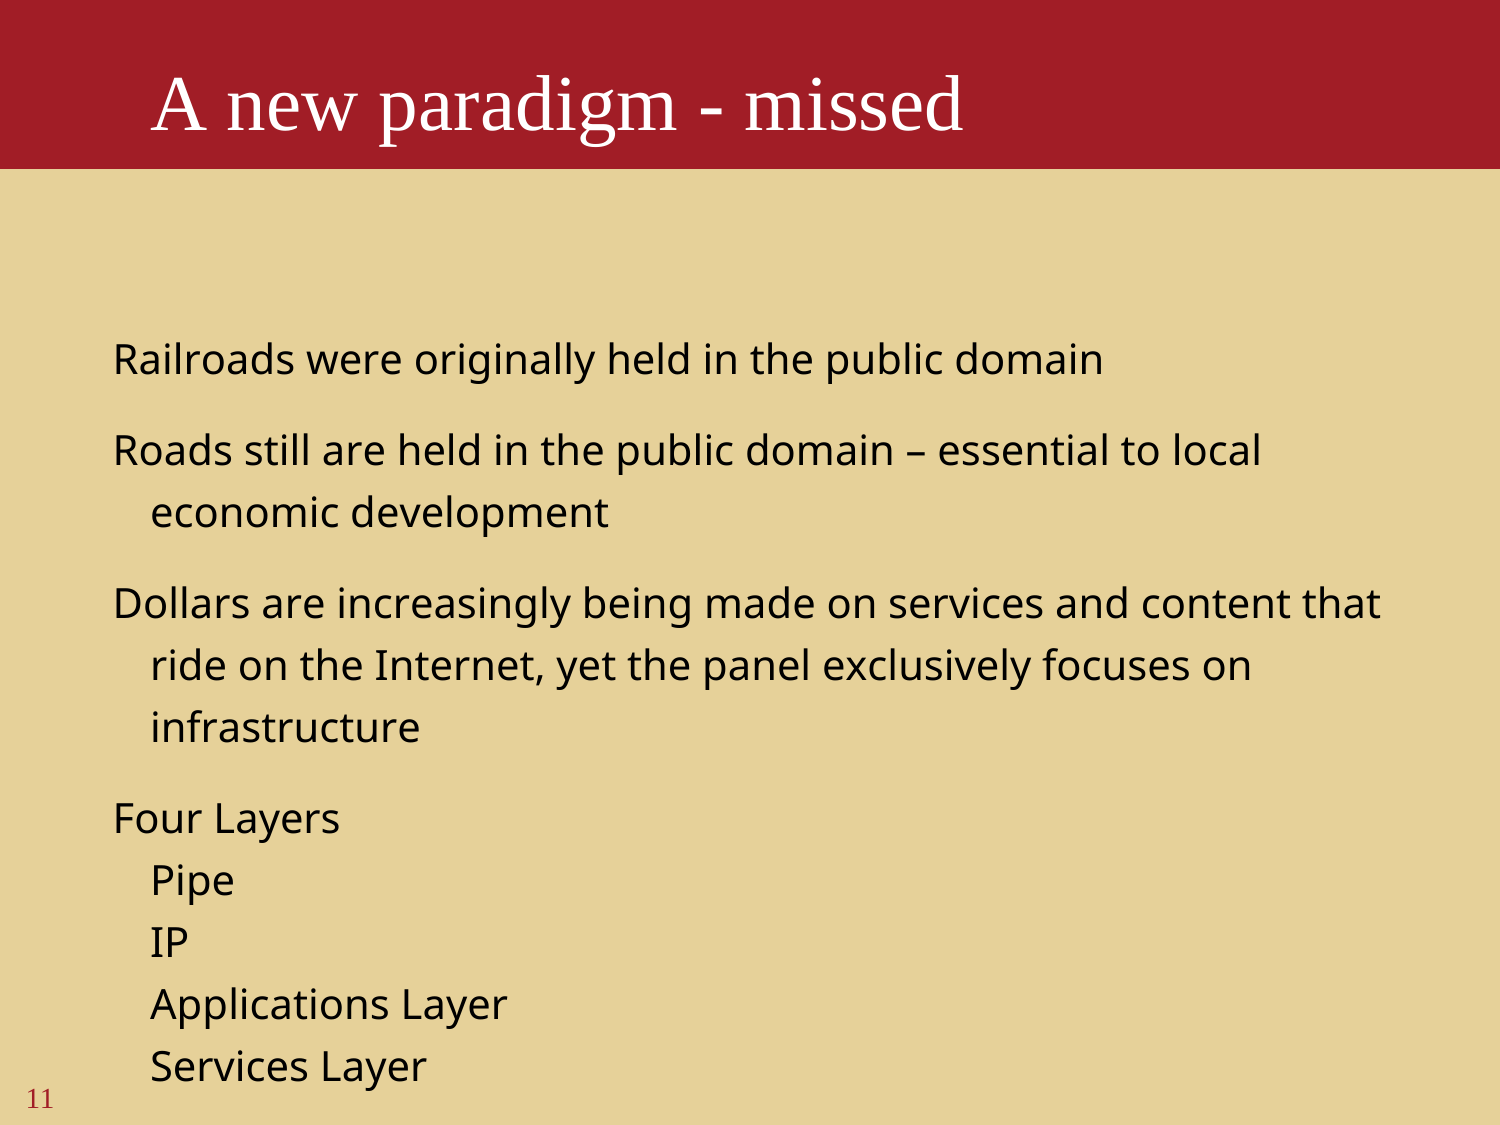

# A new paradigm - missed
Railroads were originally held in the public domain
Roads still are held in the public domain – essential to local economic development
Dollars are increasingly being made on services and content that ride on the Internet, yet the panel exclusively focuses on infrastructure
Four Layers
Pipe
IP
Applications Layer
Services Layer